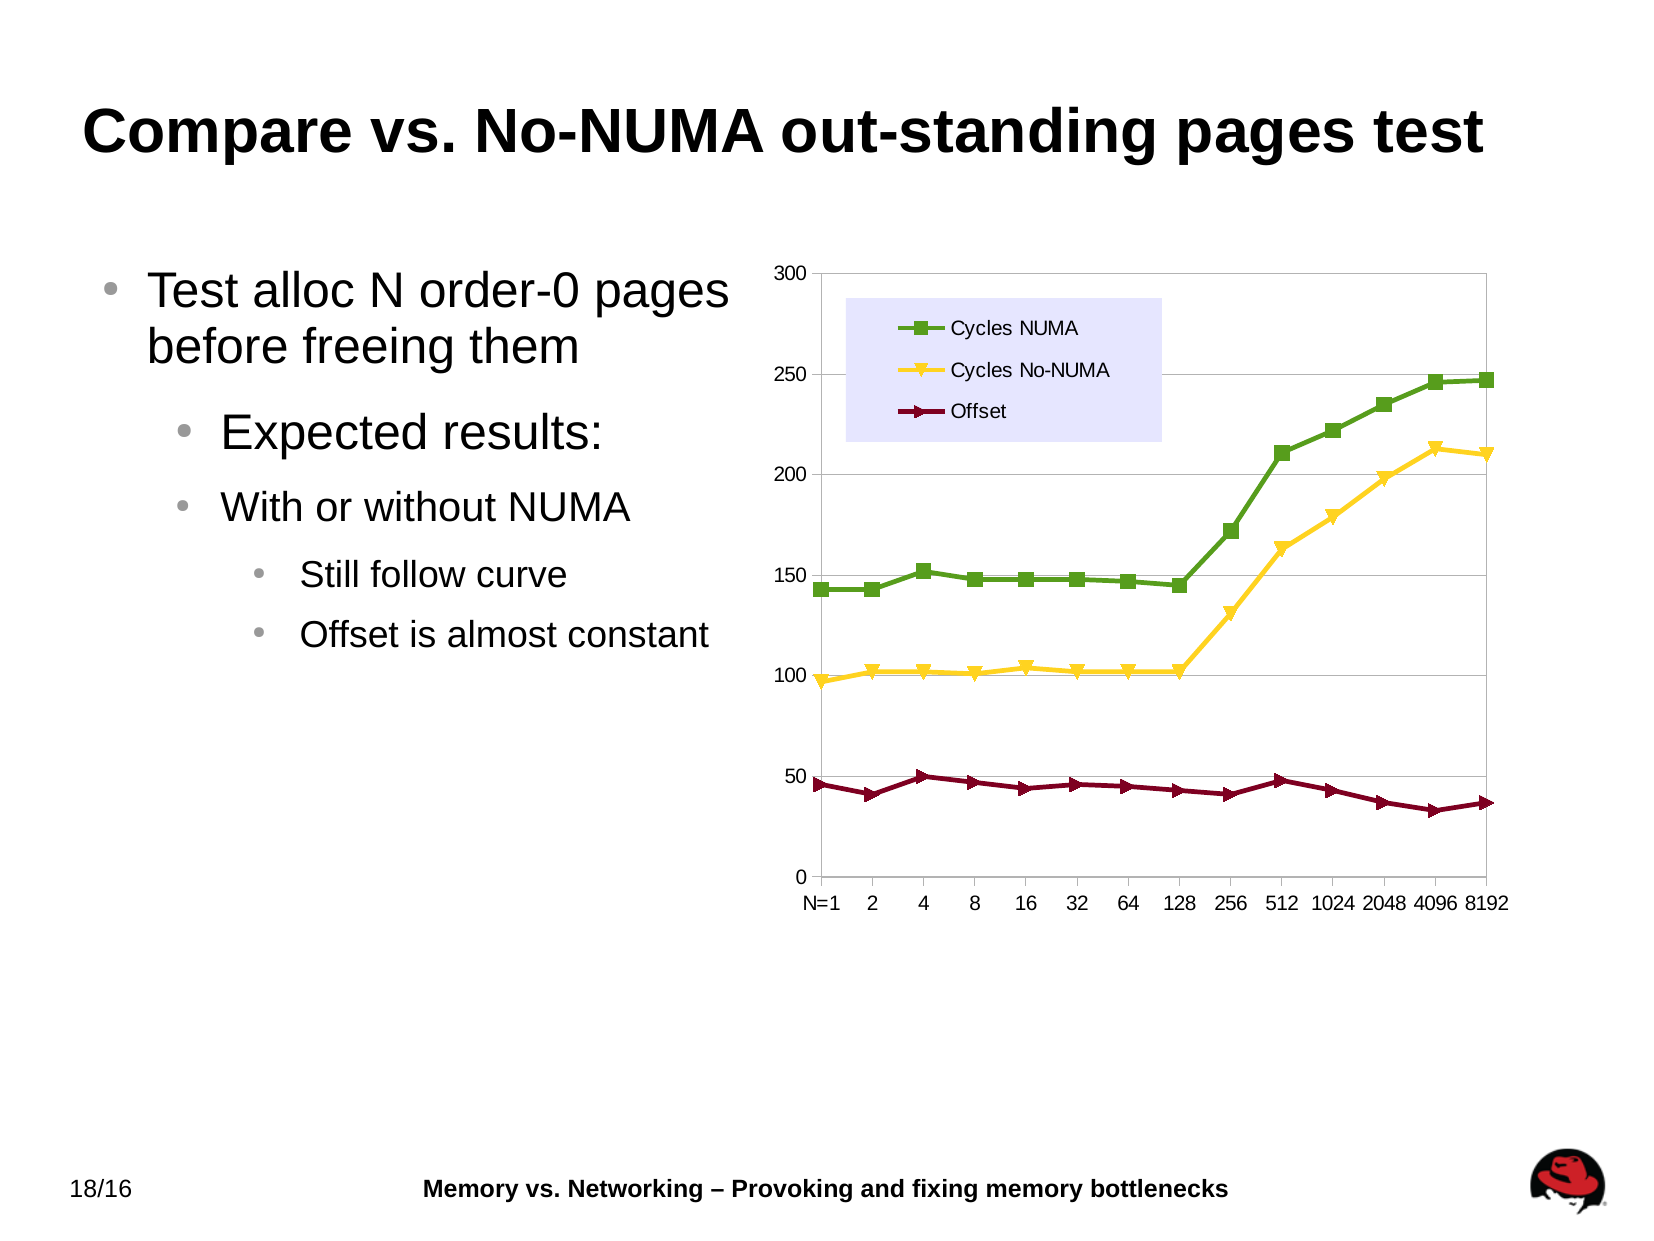

# Compare vs. No-NUMA out-standing pages test
### Chart
| Category | Cycles NUMA | Cycles No-NUMA | Offset |
|---|---|---|---|
| N=1 | 143.0 | 97.0 | 46.0 |
| 2 | 143.0 | 102.0 | 41.0 |
| 4 | 152.0 | 102.0 | 50.0 |
| 8 | 148.0 | 101.0 | 47.0 |
| 16 | 148.0 | 104.0 | 44.0 |
| 32 | 148.0 | 102.0 | 46.0 |
| 64 | 147.0 | 102.0 | 45.0 |
| 128 | 145.0 | 102.0 | 43.0 |
| 256 | 172.0 | 131.0 | 41.0 |
| 512 | 211.0 | 163.0 | 48.0 |
| 1024 | 222.0 | 179.0 | 43.0 |
| 2048 | 235.0 | 198.0 | 37.0 |
| 4096 | 246.0 | 213.0 | 33.0 |
| 8192 | 247.0 | 210.0 | 37.0 |Test alloc N order-0 pages before freeing them
Expected results:
With or without NUMA
Still follow curve
Offset is almost constant